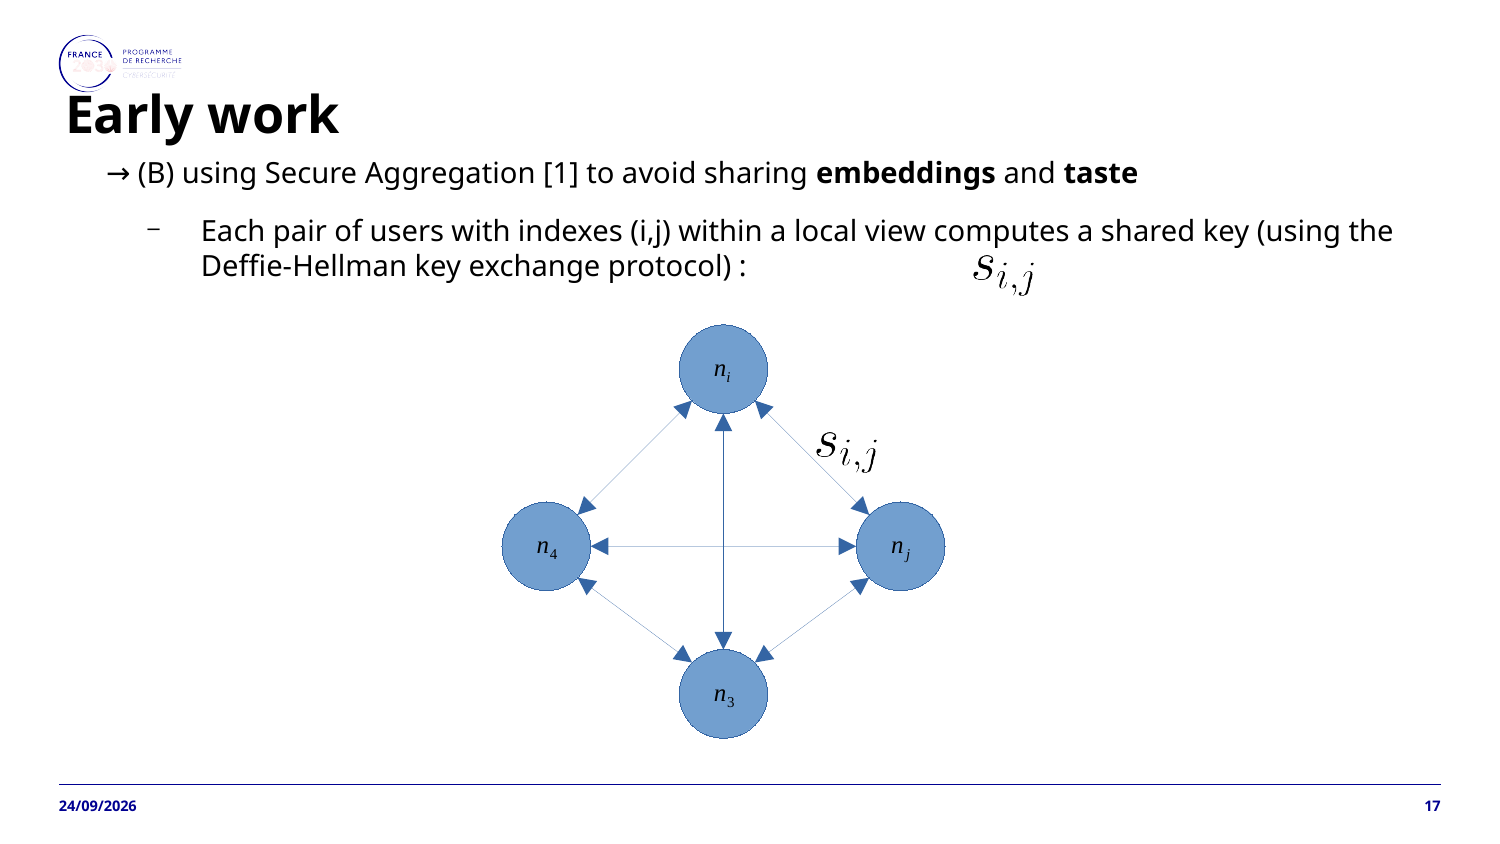

# → (B) using Secure Aggregation [1] to avoid sharing embeddings and taste
Each pair of users with indexes (i,j) within a local view computes a shared key (using the Deffie-Hellman key exchange protocol) :
Early work